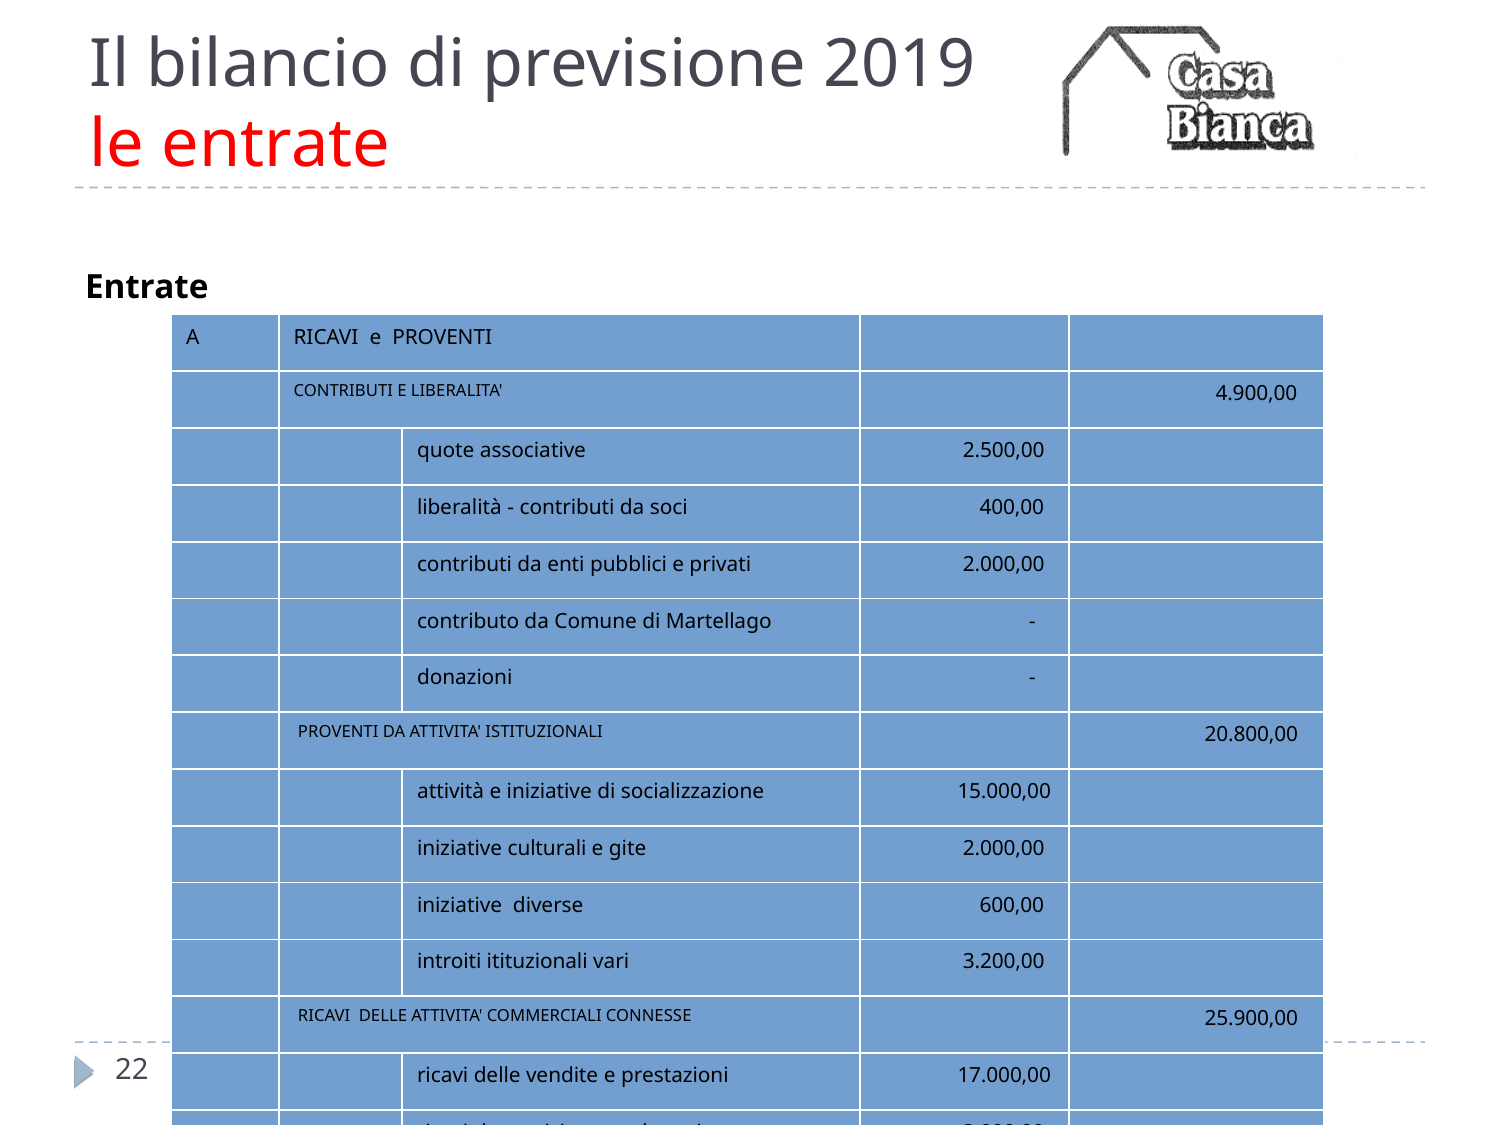

# Il bilancio di previsione 2019 le entrate
Entrate
| A | RICAVI e PROVENTI | | | |
| --- | --- | --- | --- | --- |
| | CONTRIBUTI E LIBERALITA' | | | 4.900,00 |
| | | quote associative | 2.500,00 | |
| | | liberalità - contributi da soci | 400,00 | |
| | | contributi da enti pubblici e privati | 2.000,00 | |
| | | contributo da Comune di Martellago | - | |
| | | donazioni | - | |
| | PROVENTI DA ATTIVITA' ISTITUZIONALI | | | 20.800,00 |
| | | attività e iniziative di socializzazione | 15.000,00 | |
| | | iniziative culturali e gite | 2.000,00 | |
| | | iniziative diverse | 600,00 | |
| | | introiti itituzionali vari | 3.200,00 | |
| | RICAVI DELLE ATTIVITA' COMMERCIALI CONNESSE | | | 25.900,00 |
| | | ricavi delle vendite e prestazioni | 17.000,00 | |
| | | ricavi da servizi e compleanni | 3.000,00 | |
| | | ricavi da feste di terzi | 5.000,00 | |
| | | ricavi per utilizzo spazi | 500,00 | |
| | | introiti pubblicitari | 400,00 | |
| | | abbuoni attivi su acquisti | - | |
| | | | | |
| | TOTALE RICAVI e PROVENTI | | | 51.600,00 |